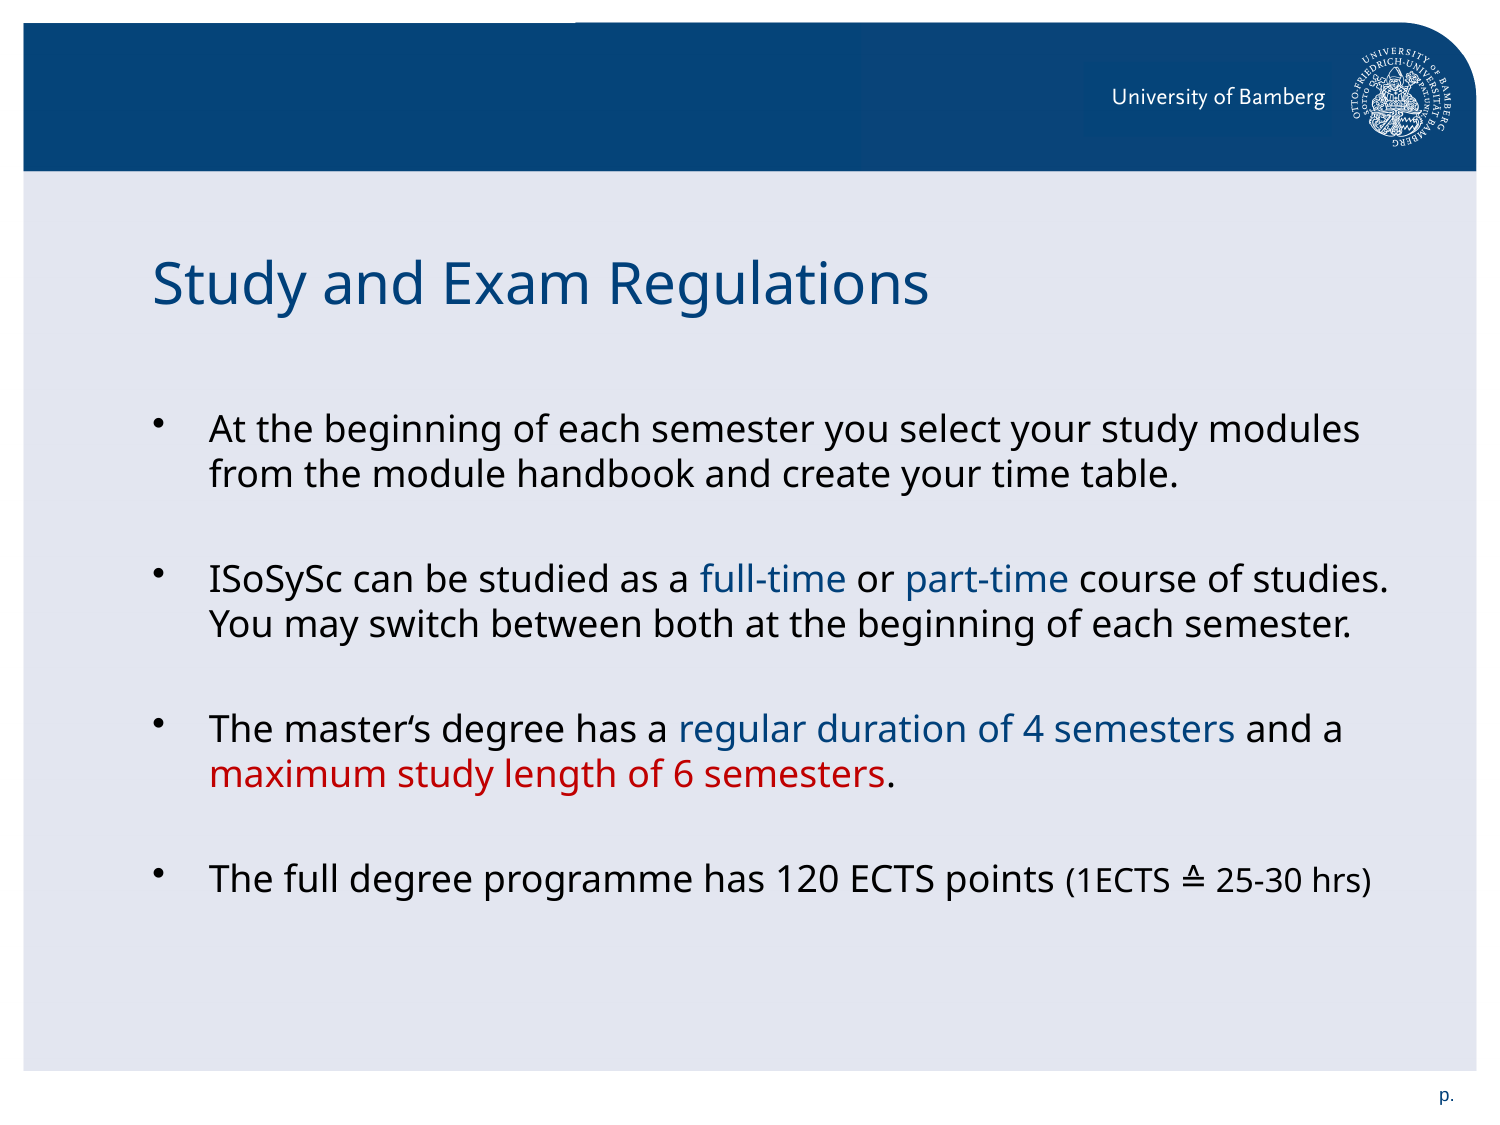

# Study and Exam Regulations
At the beginning of each semester you select your study modules from the module handbook and create your time table.
ISoSySc can be studied as a full-time or part-time course of studies. You may switch between both at the beginning of each semester.
The master‘s degree has a regular duration of 4 semesters and a maximum study length of 6 semesters.
The full degree programme has 120 ECTS points (1ECTS ≙ 25-30 hrs)